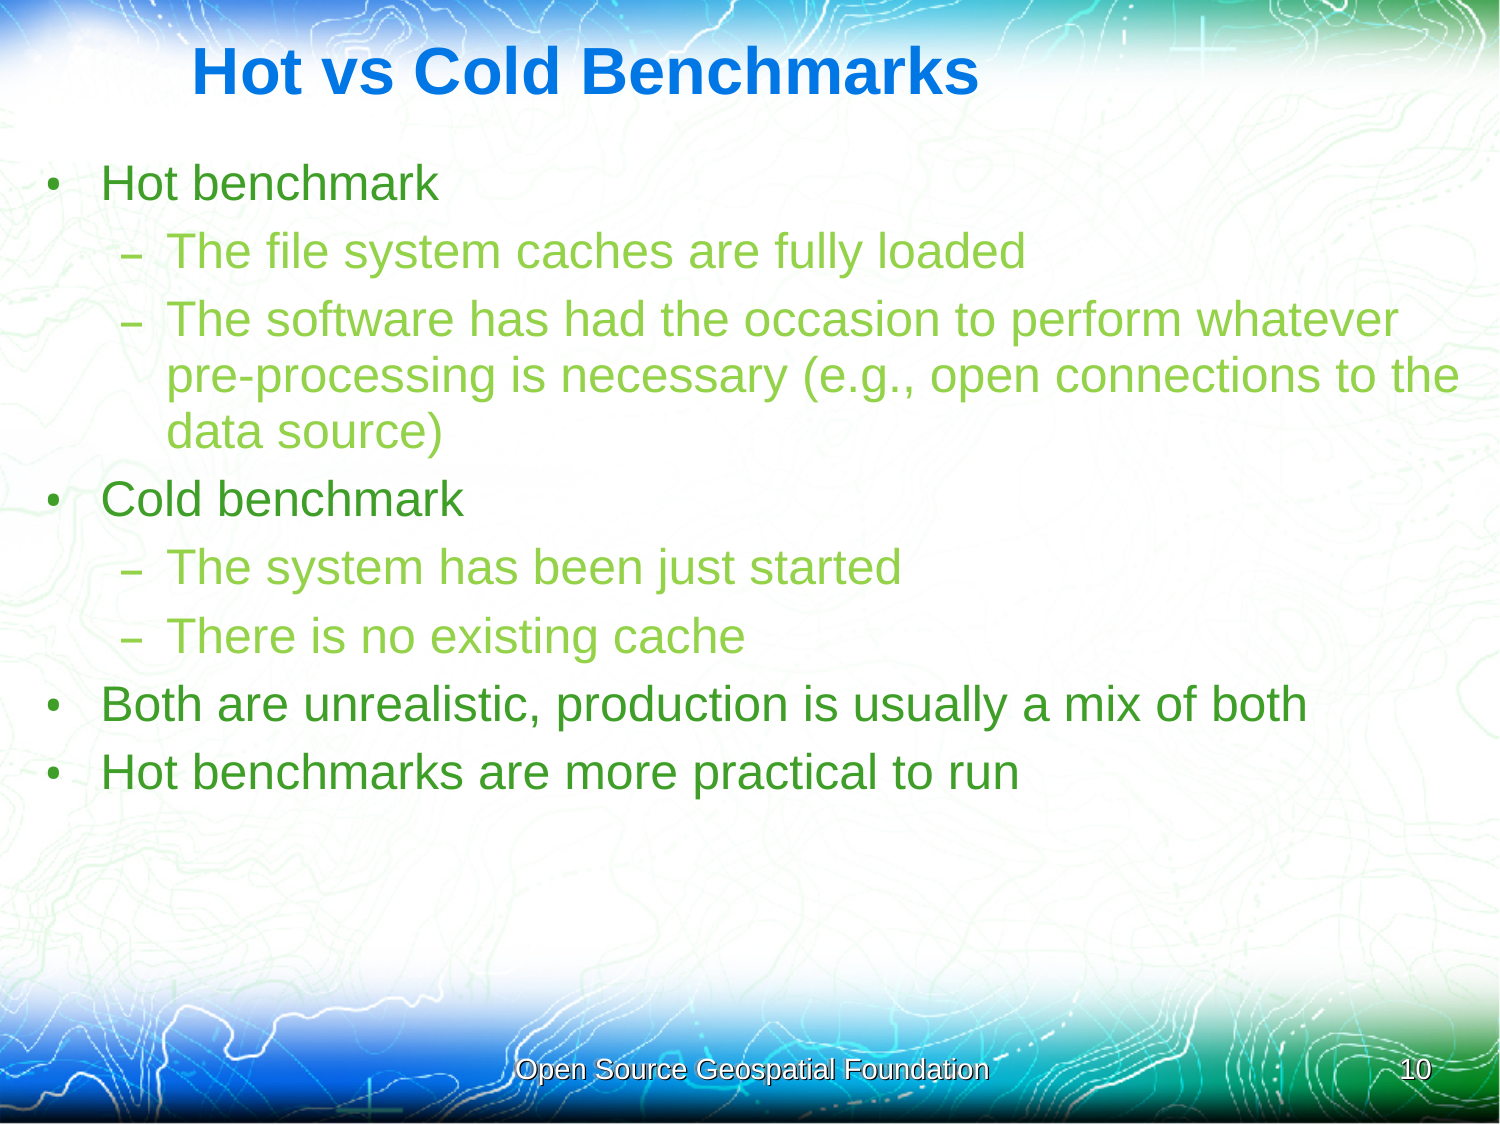

# Hot vs Cold Benchmarks
Hot benchmark
The file system caches are fully loaded
The software has had the occasion to perform whatever pre-processing is necessary (e.g., open connections to the data source)
Cold benchmark
The system has been just started
There is no existing cache
Both are unrealistic, production is usually a mix of both
Hot benchmarks are more practical to run
Open Source Geospatial Foundation
10